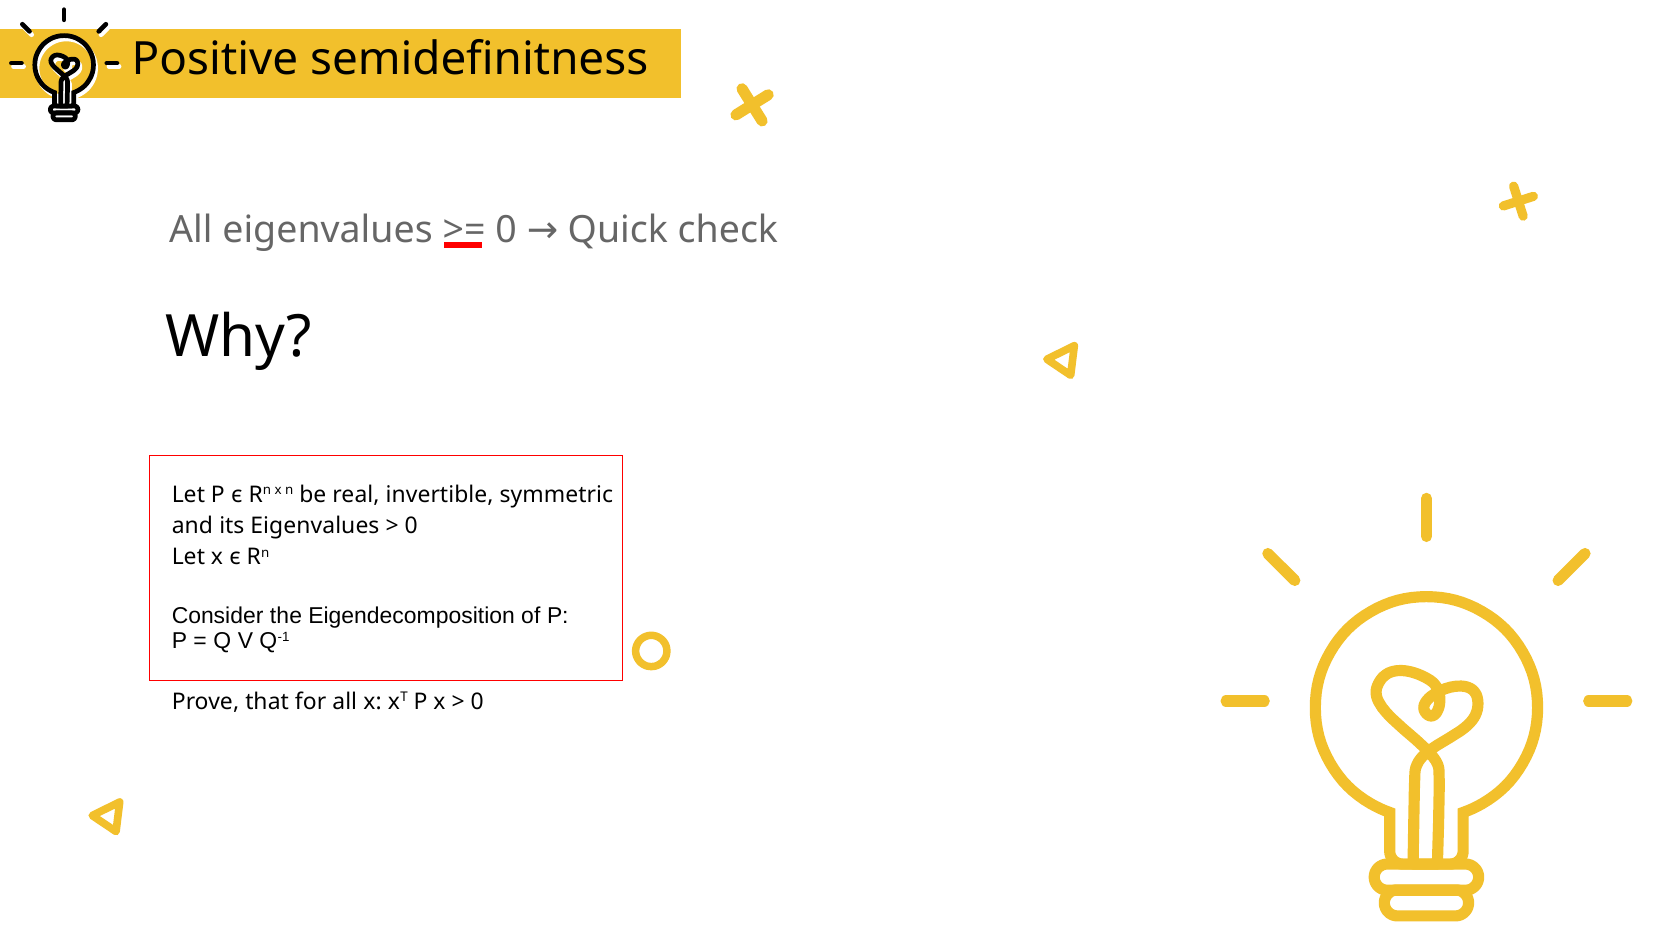

Positive semidefinitness
# All eigenvalues >= 0 → Quick check
Why?
Let P ϵ Rn x n be real, invertible, symmetric and its Eigenvalues > 0
Let x ϵ Rn
Consider the Eigendecomposition of P:
P = Q V Q-1
Prove, that for all x: xT P x > 0